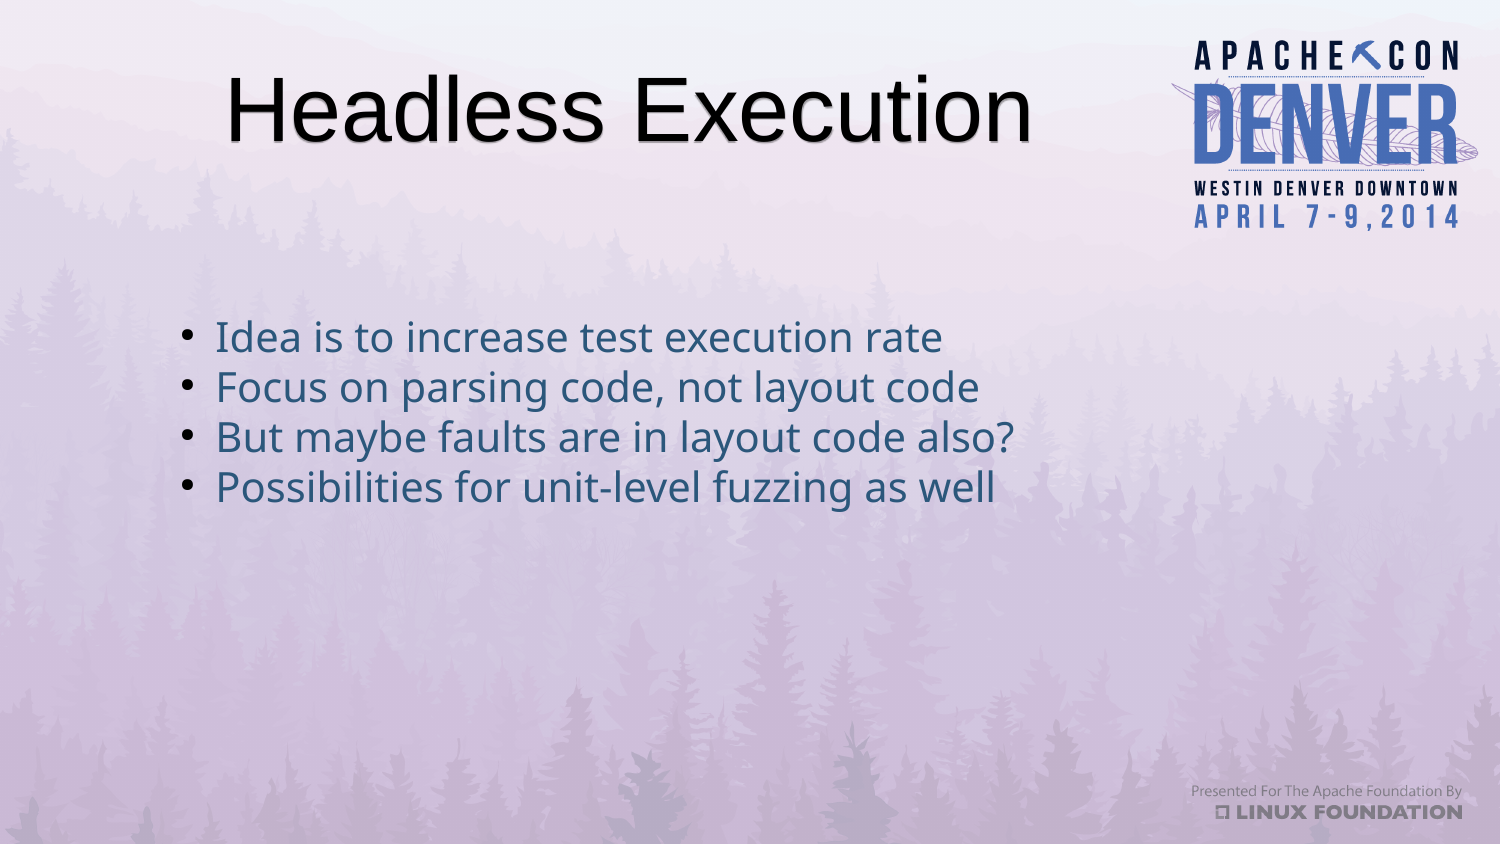

# Headless Execution
Idea is to increase test execution rate
Focus on parsing code, not layout code
But maybe faults are in layout code also?
Possibilities for unit-level fuzzing as well